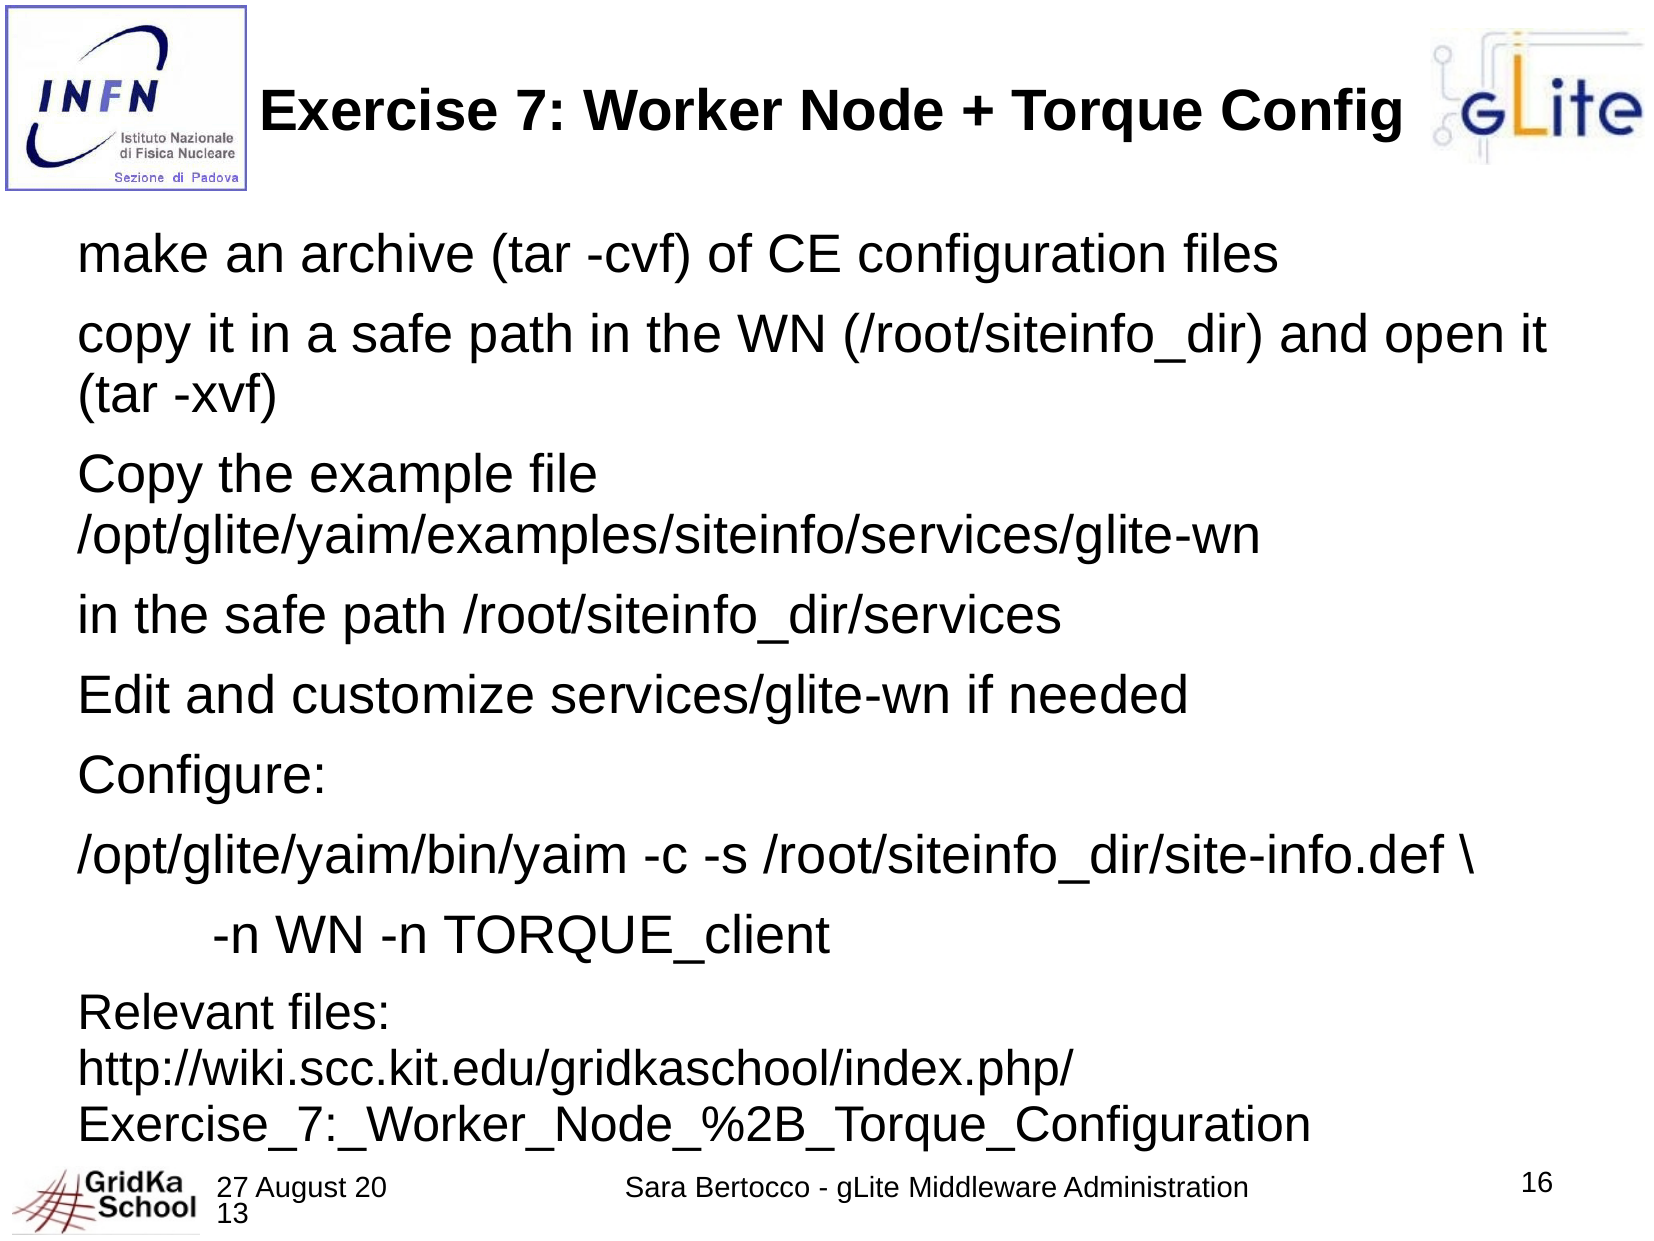

# Exercise 7: Worker Node + Torque Config
make an archive (tar -cvf) of CE configuration files
copy it in a safe path in the WN (/root/siteinfo_dir) and open it (tar -xvf)
Copy the example file /opt/glite/yaim/examples/siteinfo/services/glite-wn
in the safe path /root/siteinfo_dir/services
Edit and customize services/glite-wn if needed
Configure:
/opt/glite/yaim/bin/yaim -c -s /root/siteinfo_dir/site-info.def \
 -n WN -n TORQUE_client
Relevant files:
http://wiki.scc.kit.edu/gridkaschool/index.php/Exercise_7:_Worker_Node_%2B_Torque_Configuration
16
27 August 2013
Sara Bertocco - gLite Middleware Administration